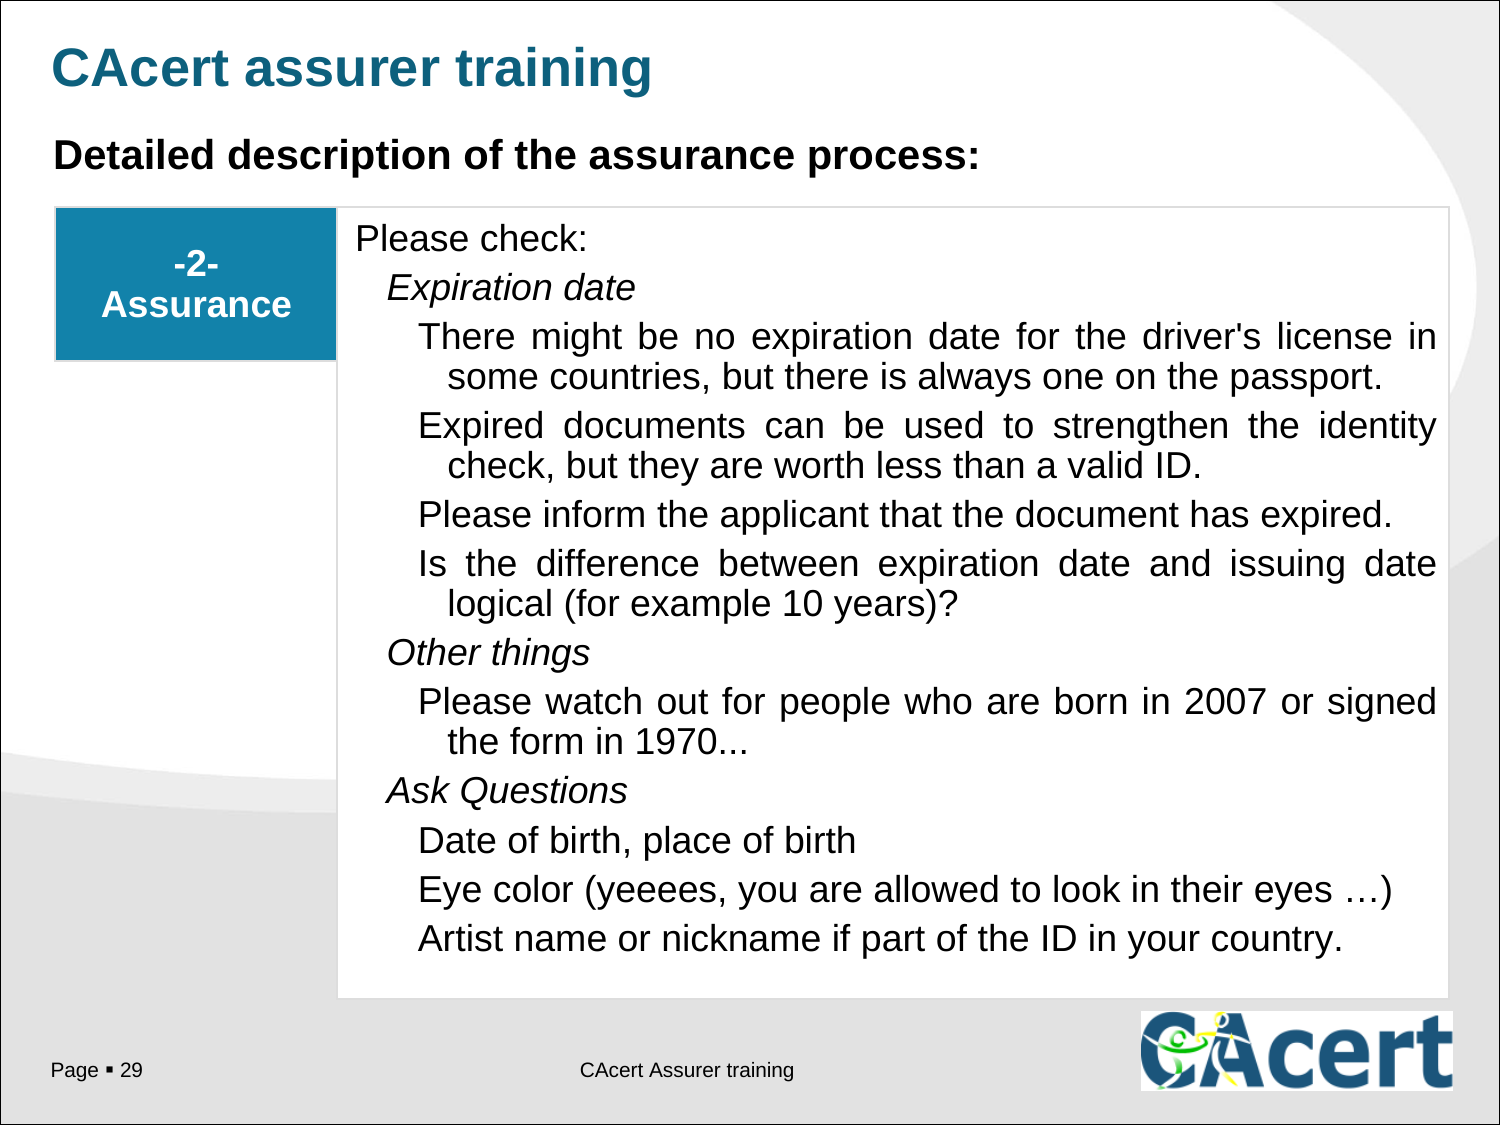

# CAcert assurer training
Detailed description of the assurance process:
-2-
Assurance
Please check:
Expiration date
There might be no expiration date for the driver's license in some countries, but there is always one on the passport.
Expired documents can be used to strengthen the identity check, but they are worth less than a valid ID.
Please inform the applicant that the document has expired.
Is the difference between expiration date and issuing date logical (for example 10 years)?
Other things
Please watch out for people who are born in 2007 or signed the form in 1970...
Ask Questions
Date of birth, place of birth
Eye color (yeeees, you are allowed to look in their eyes …)
Artist name or nickname if part of the ID in your country.
CAcert Assurer training